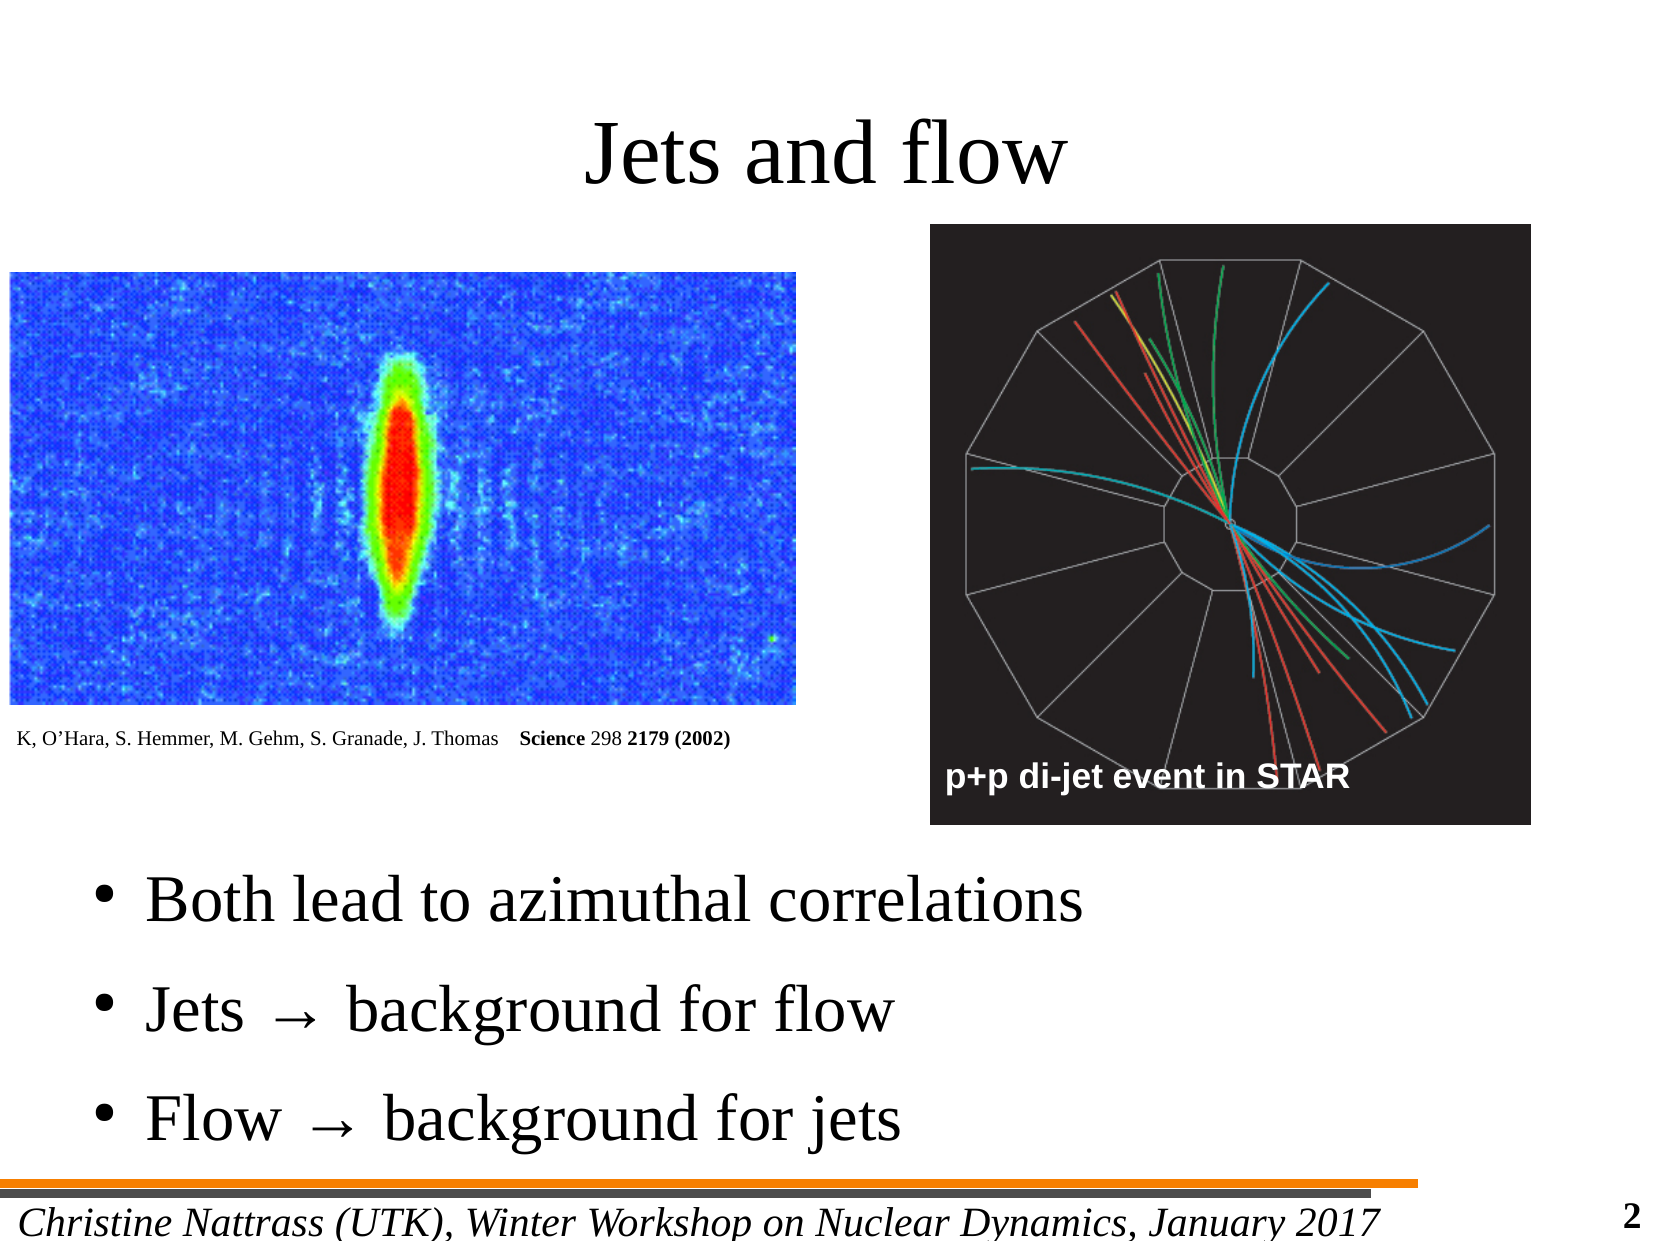

# Jets and flow
D
c, xc
a, xa
p
b, xb
p
σab
d, xd
D
p+p di-jet event in STAR
K, O’Hara, S. Hemmer, M. Gehm, S. Granade, J. Thomas Science 298 2179 (2002)
Both lead to azimuthal correlations
Jets → background for flow
Flow → background for jets